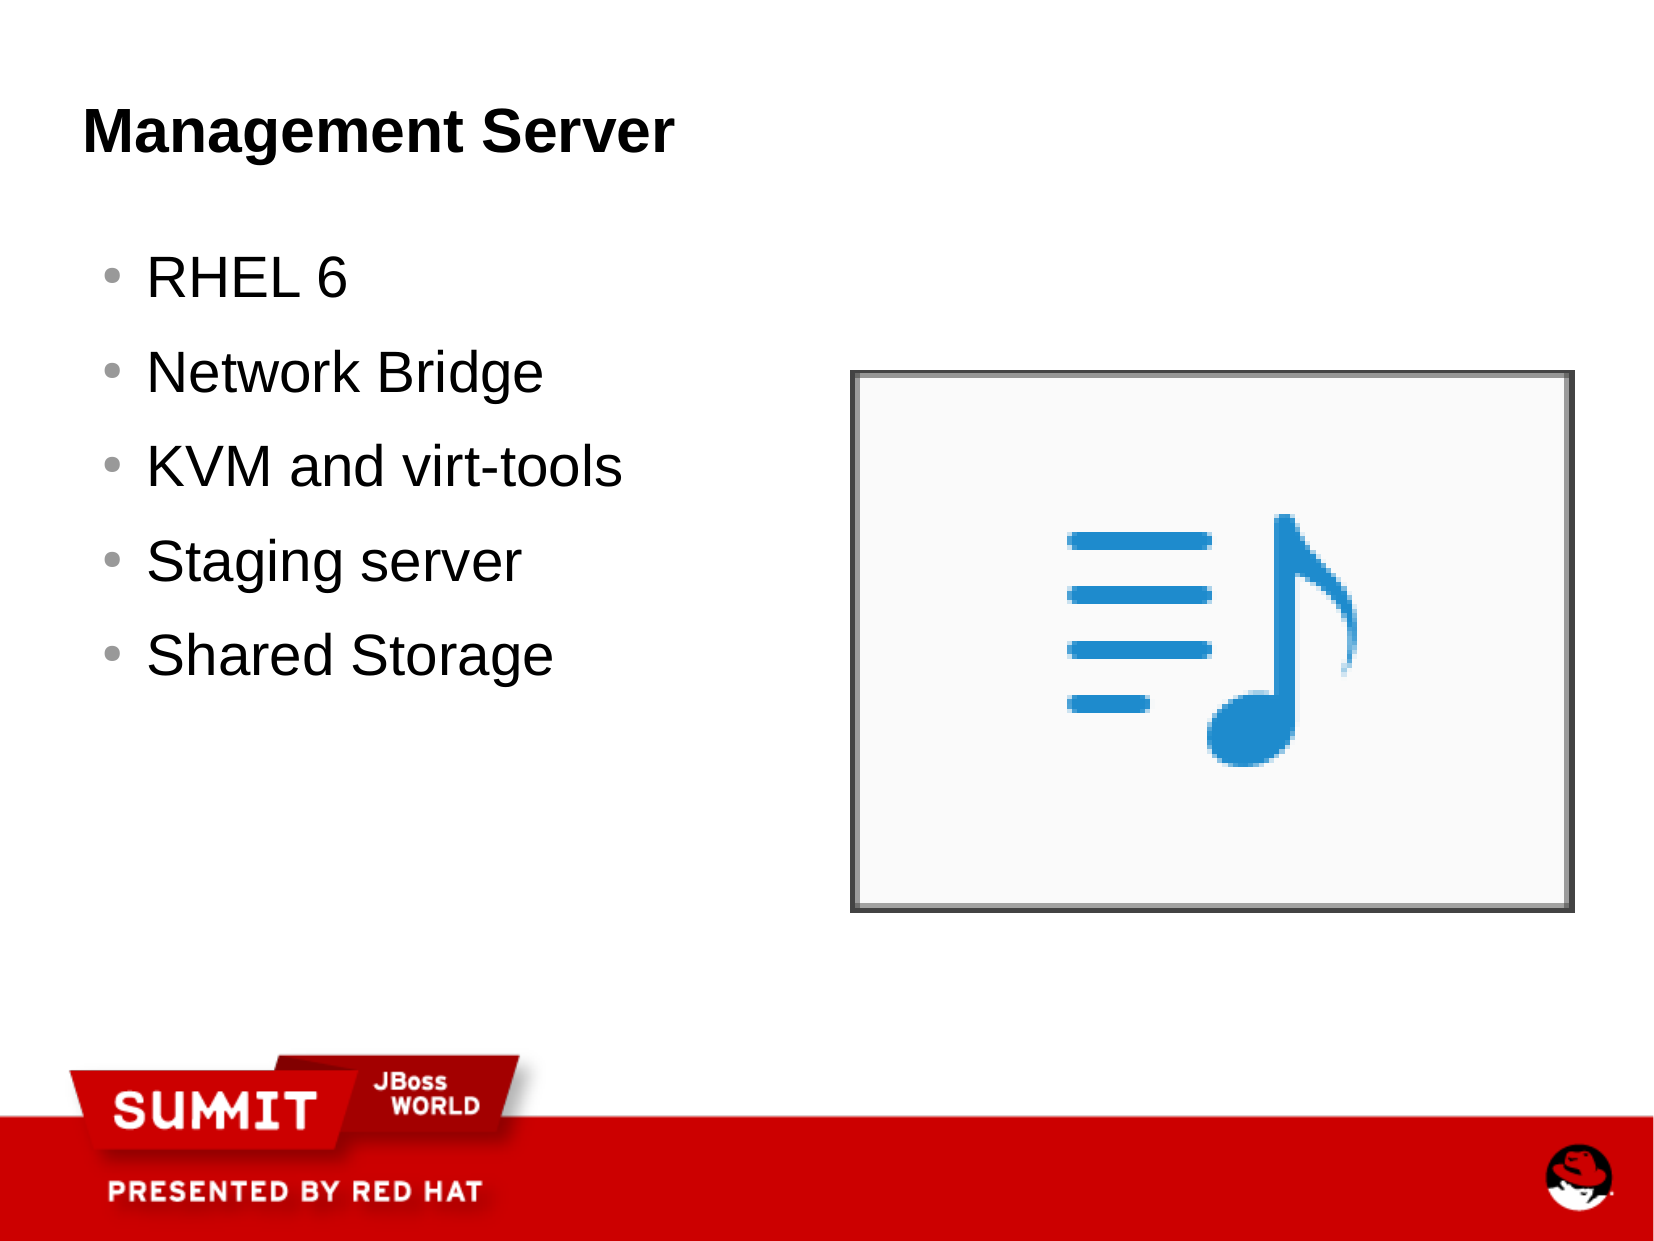

# Management Server
RHEL 6
Network Bridge
KVM and virt-tools
Staging server
Shared Storage